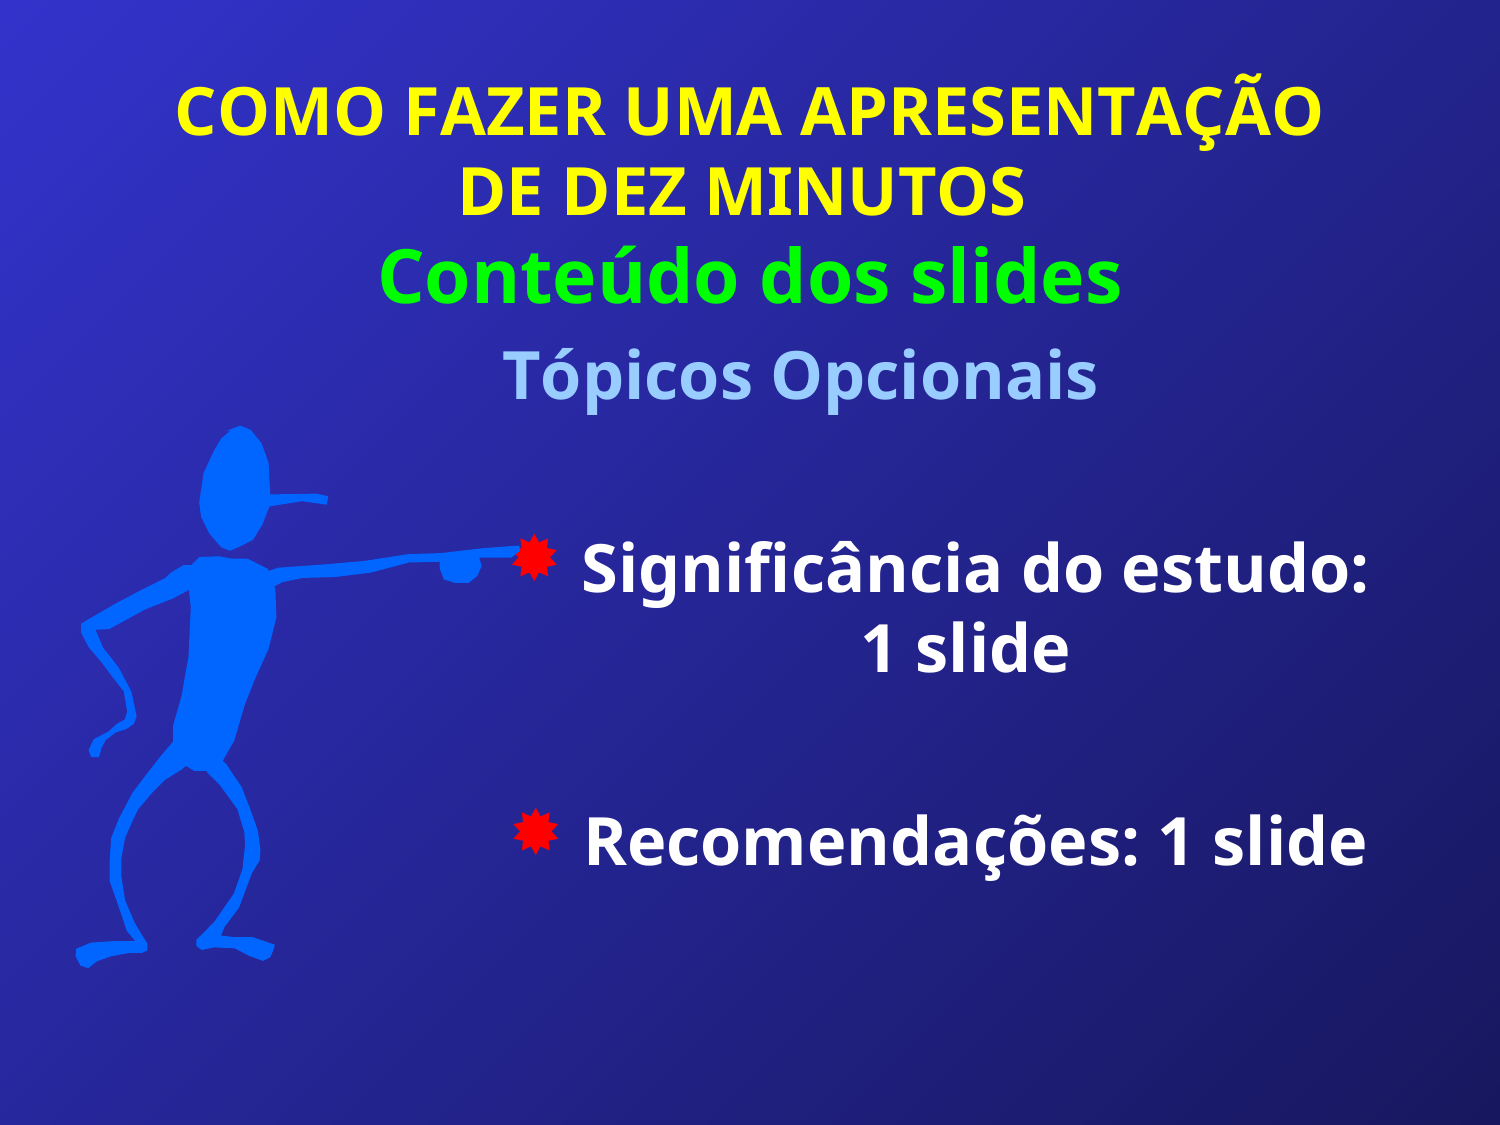

# COMO FAZER UMA APRESENTAÇÃO DE DEZ MINUTOS Conteúdo dos slides
Tópicos Opcionais
 Significância do estudo: 1 slide
 Recomendações: 1 slide